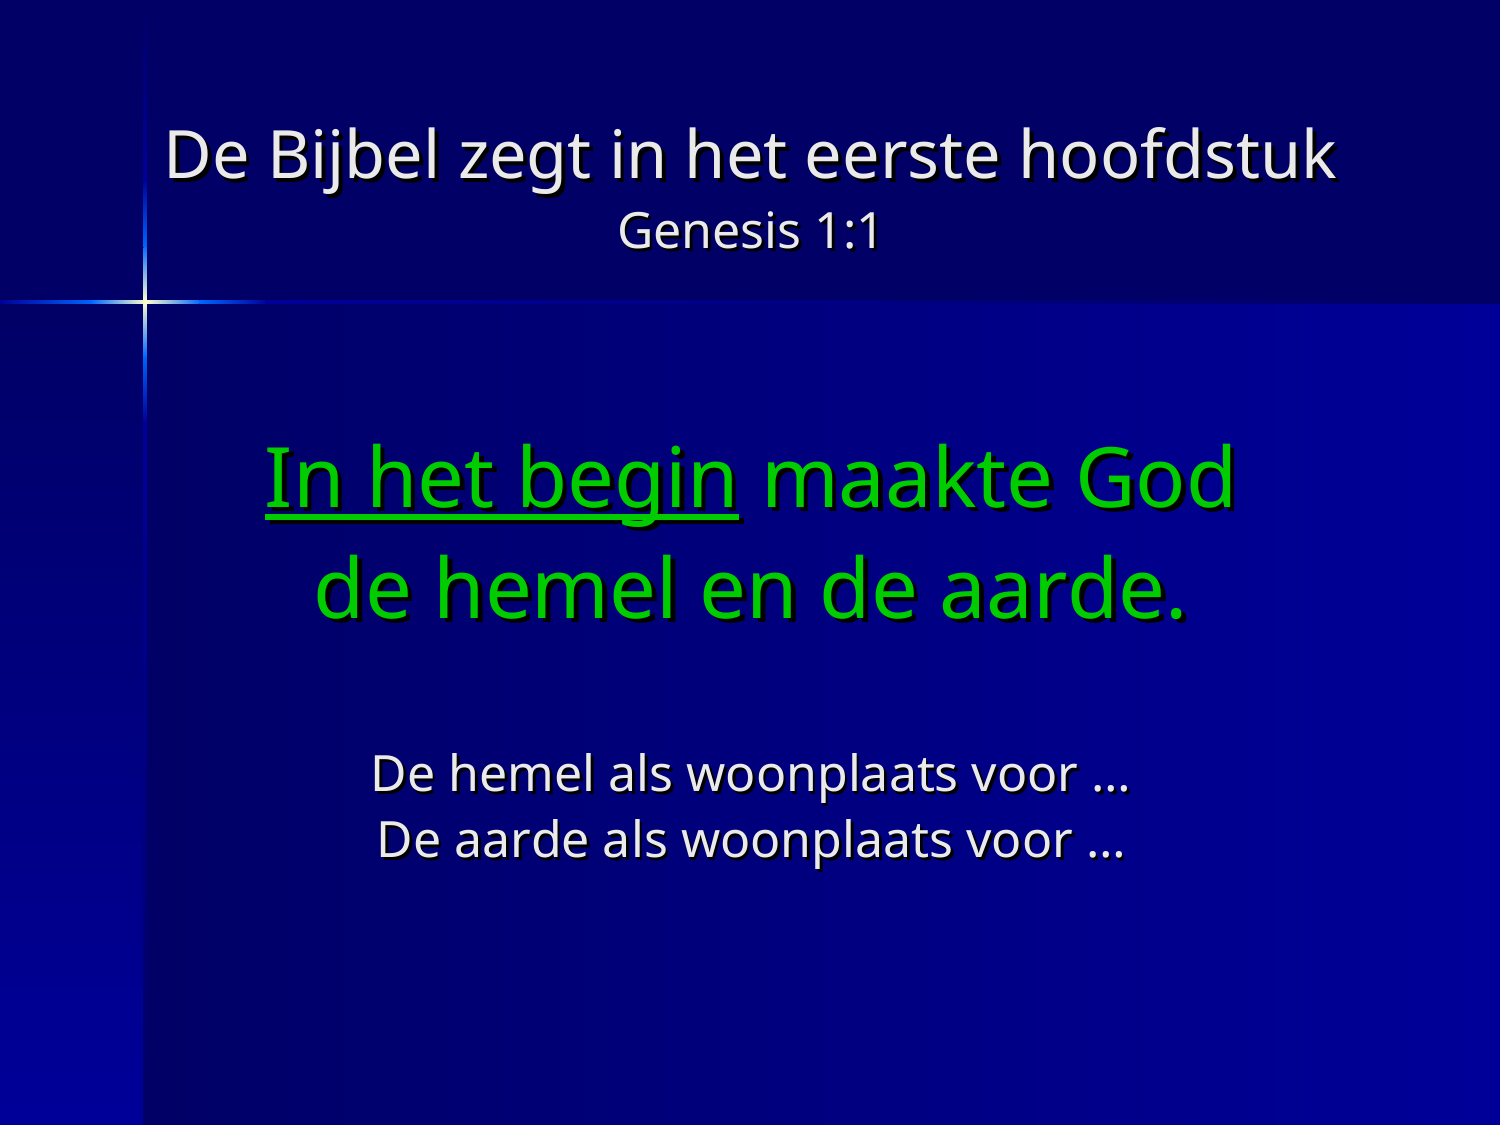

# De Bijbel zegt in het eerste hoofdstuk
Genesis 1:1
In het begin maakte God
de hemel en de aarde.
De hemel als woonplaats voor …
De aarde als woonplaats voor …